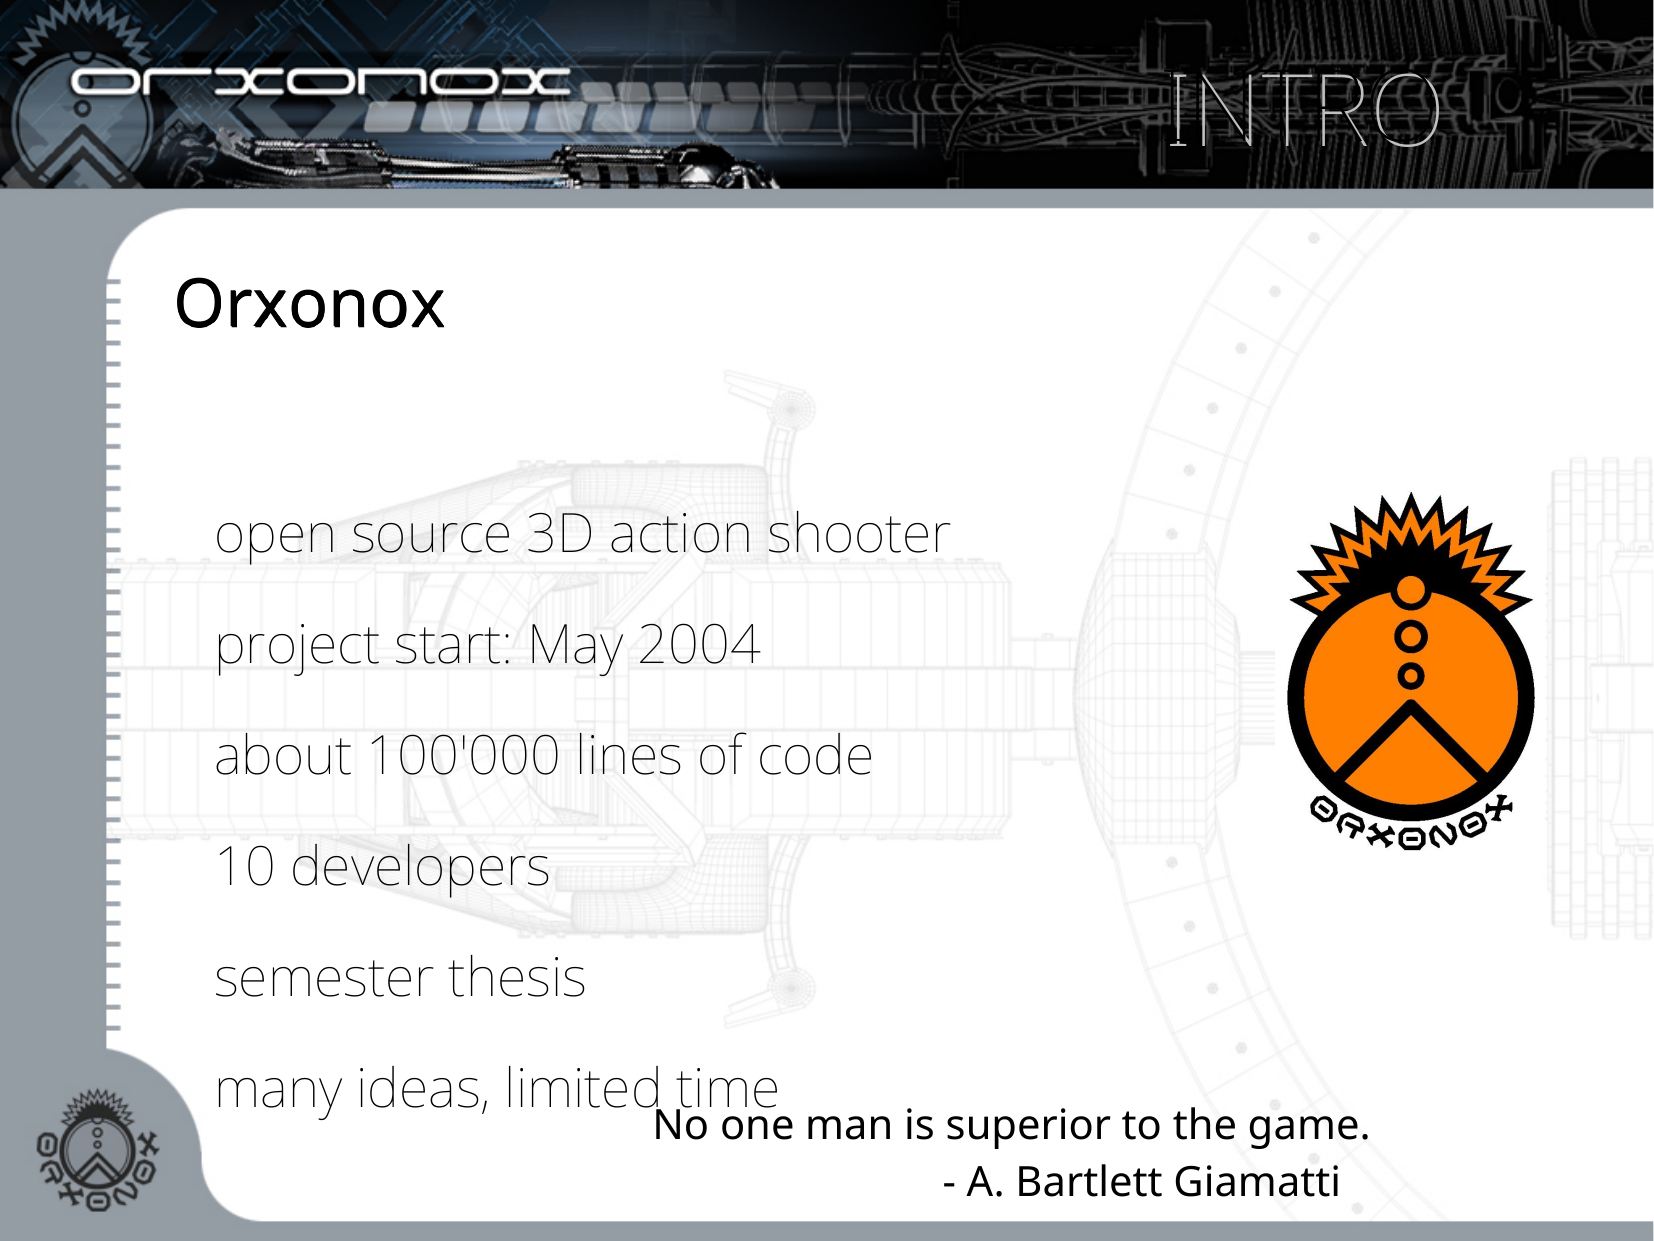

INTRO
Orxonox
 open source 3D action shooter
 project start: May 2004
 about 100'000 lines of code
 10 developers
 semester thesis
 many ideas, limited time
No one man is superior to the game.
 - A. Bartlett Giamatti